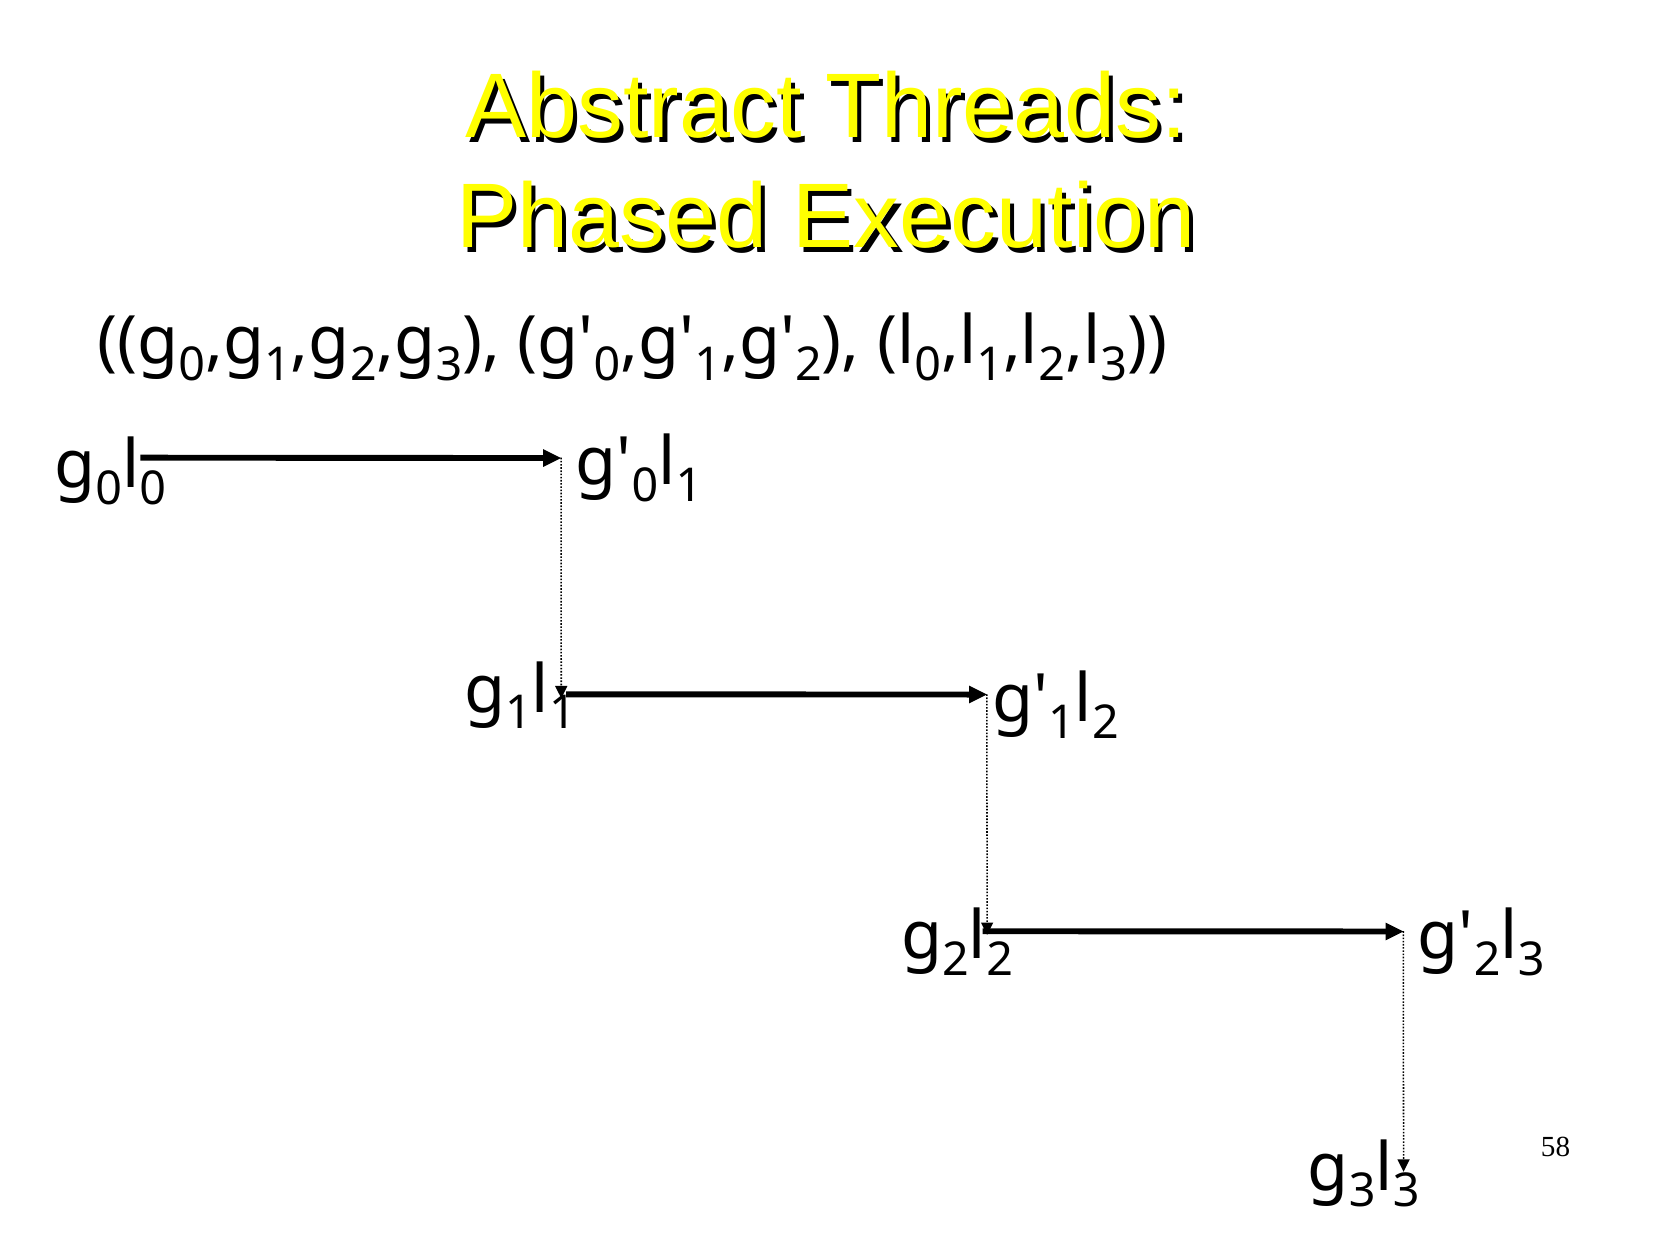

# Abstract Threads: Phased Execution
((g0,g1,g2,g3), (g'0,g'1,g'2), (l0,l1,l2,l3))
g'0l1
g0l0
g1l1
g'1l2
g2l2
g'2l3
g3l3
58